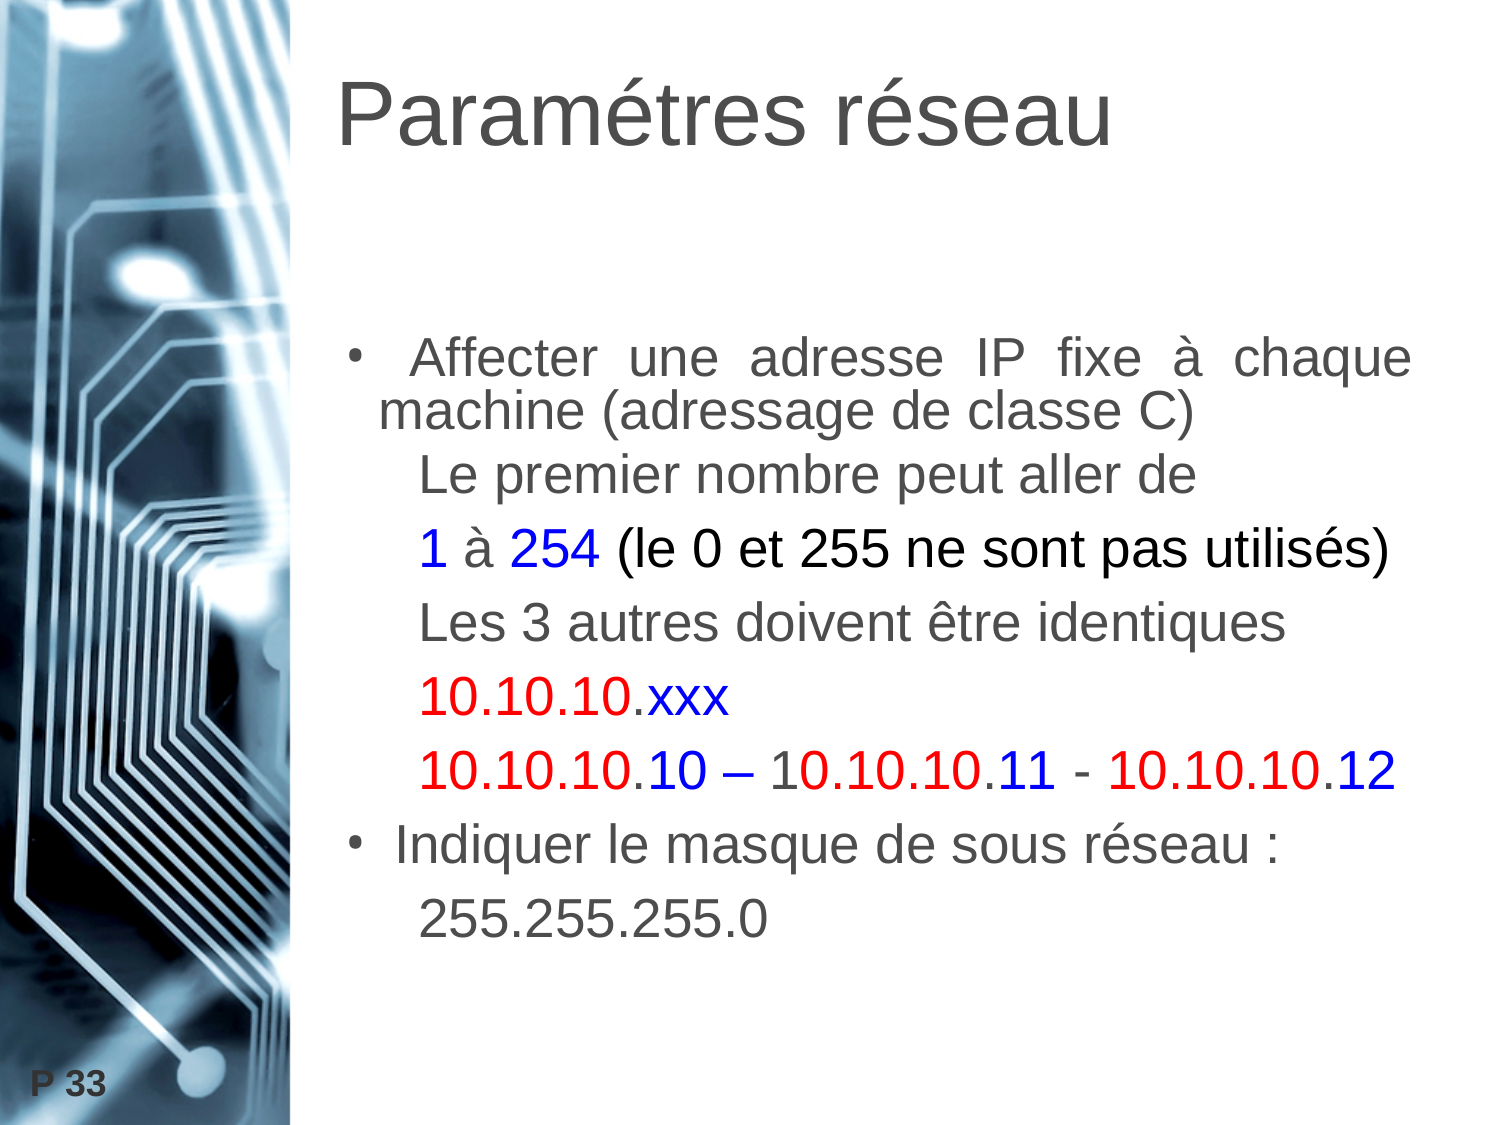

# Paramétres réseau
 Affecter une adresse IP fixe à chaque machine (adressage de classe C)
Le premier nombre peut aller de
1 à 254 (le 0 et 255 ne sont pas utilisés)
Les 3 autres doivent être identiques
10.10.10.xxx
10.10.10.10 – 10.10.10.11 - 10.10.10.12
 Indiquer le masque de sous réseau :
255.255.255.0